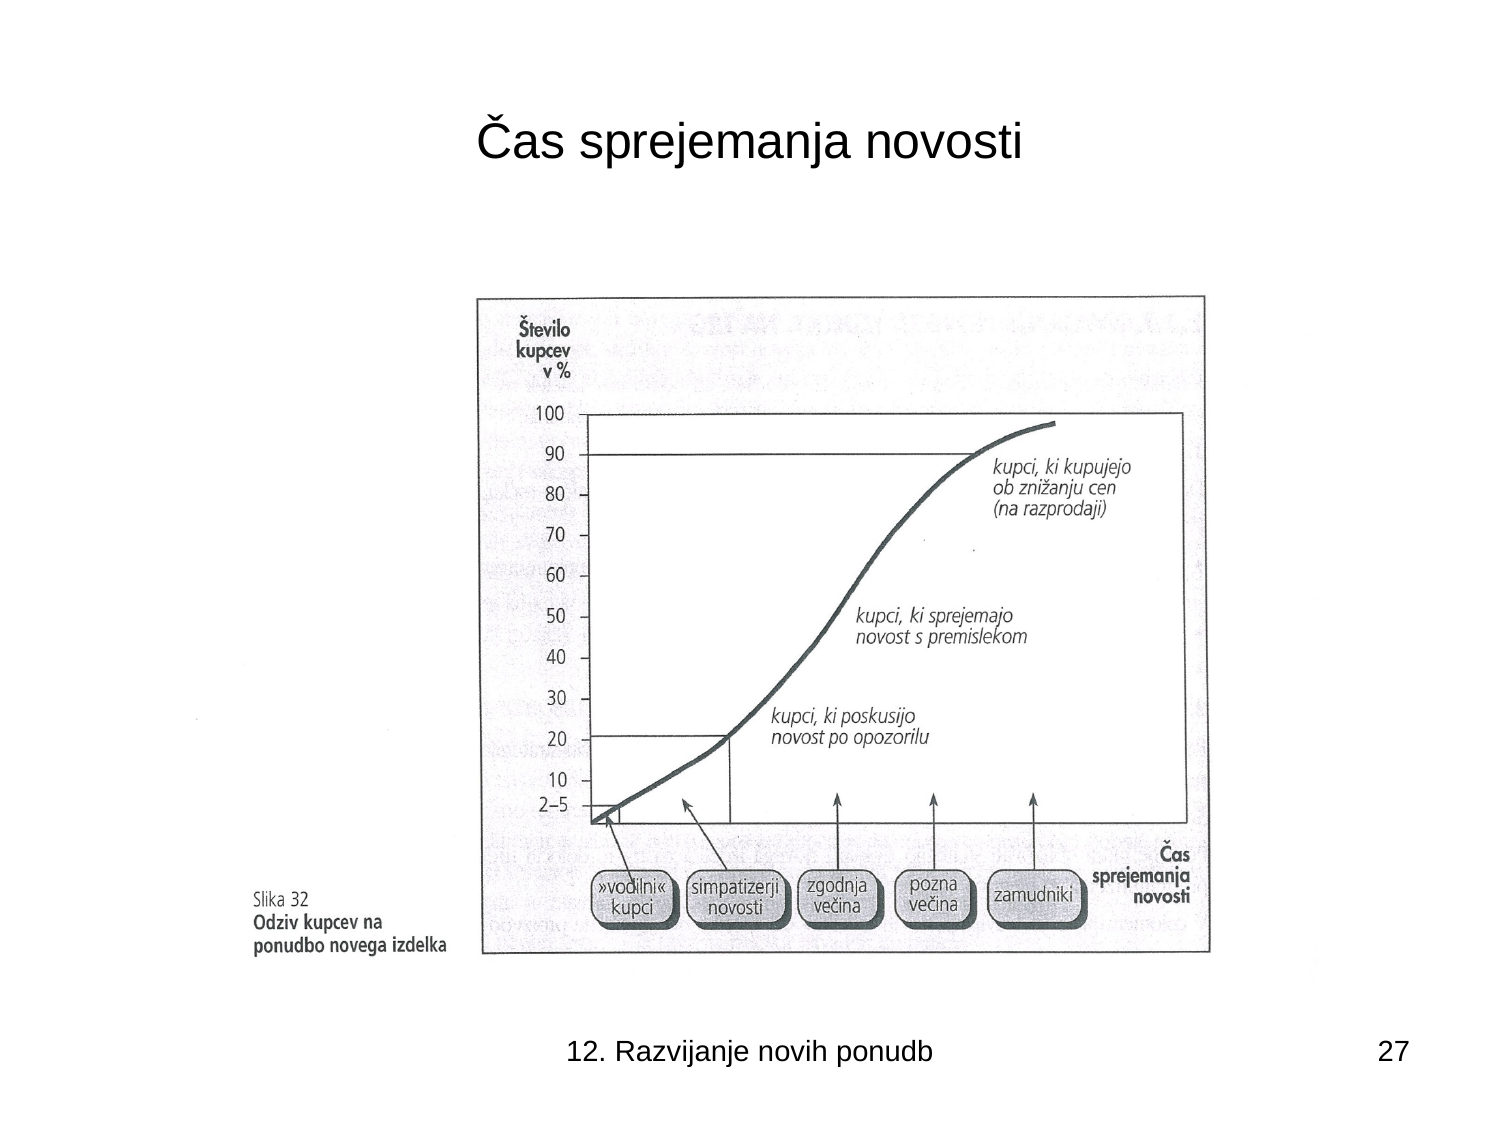

# Čas sprejemanja novosti
12. Razvijanje novih ponudb